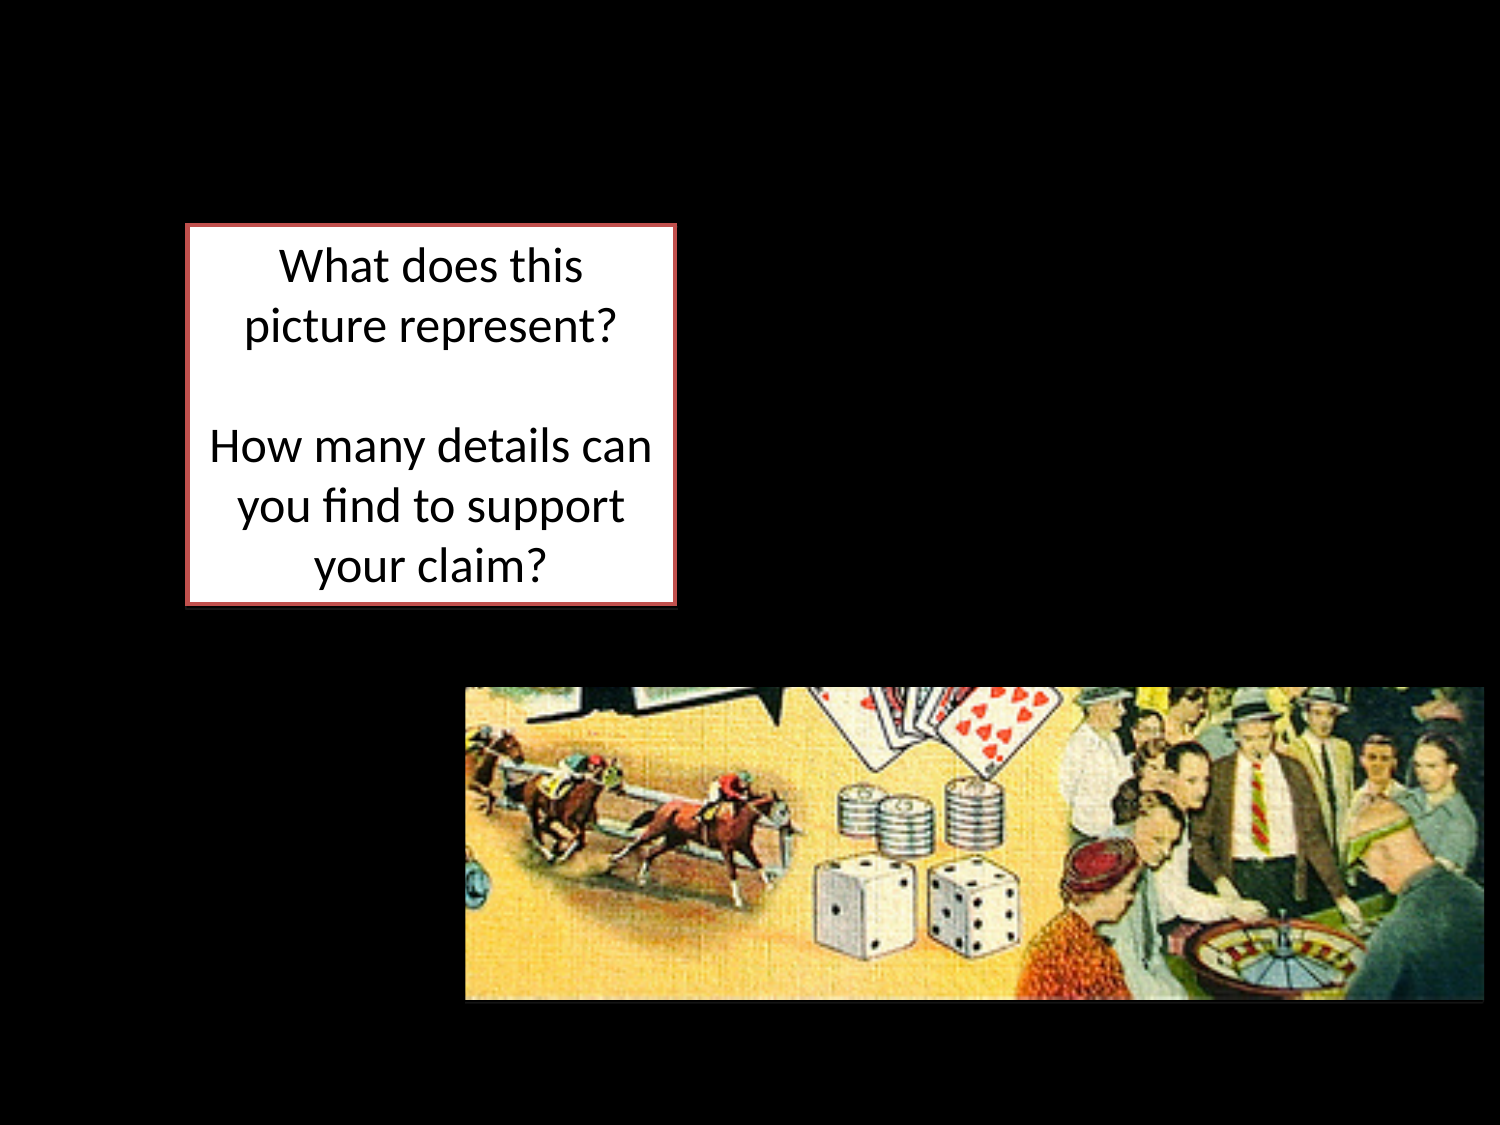

What does this picture represent?
How many details can you find to support your claim?